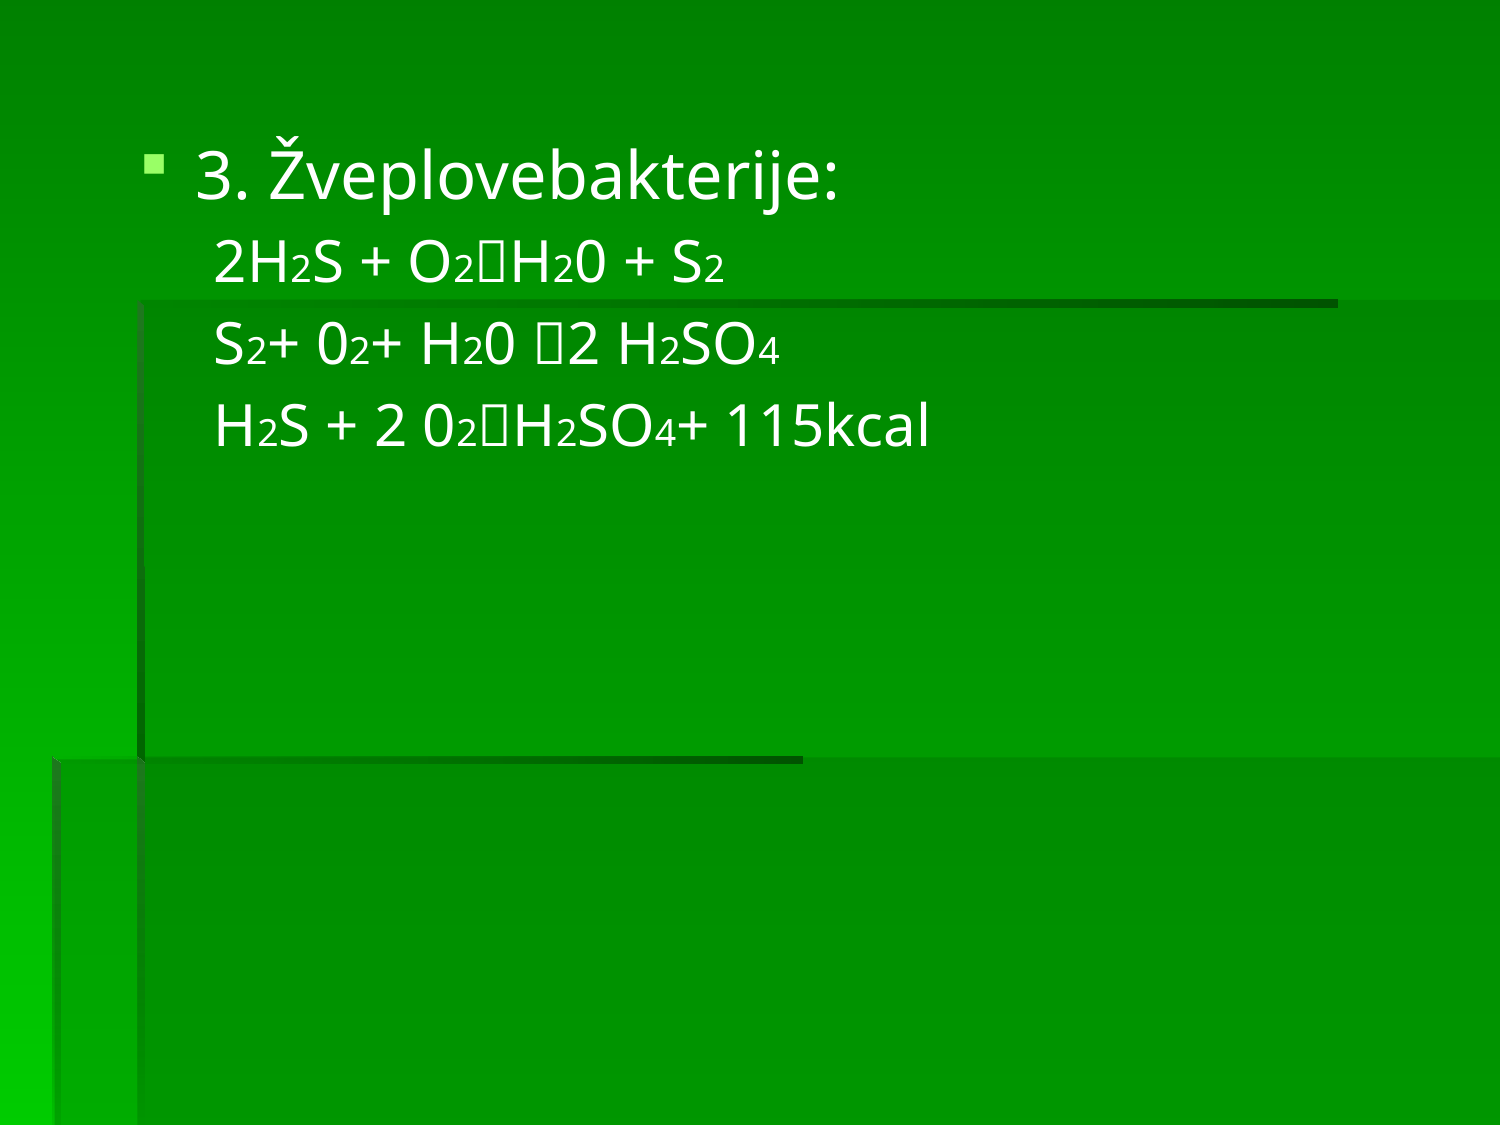

# 3. Žveplovebakterije:
2H2S + O2H20 + S2
S2+ 02+ H20 2 H2SO4
H2S + 2 02H2SO4+ 115kcal